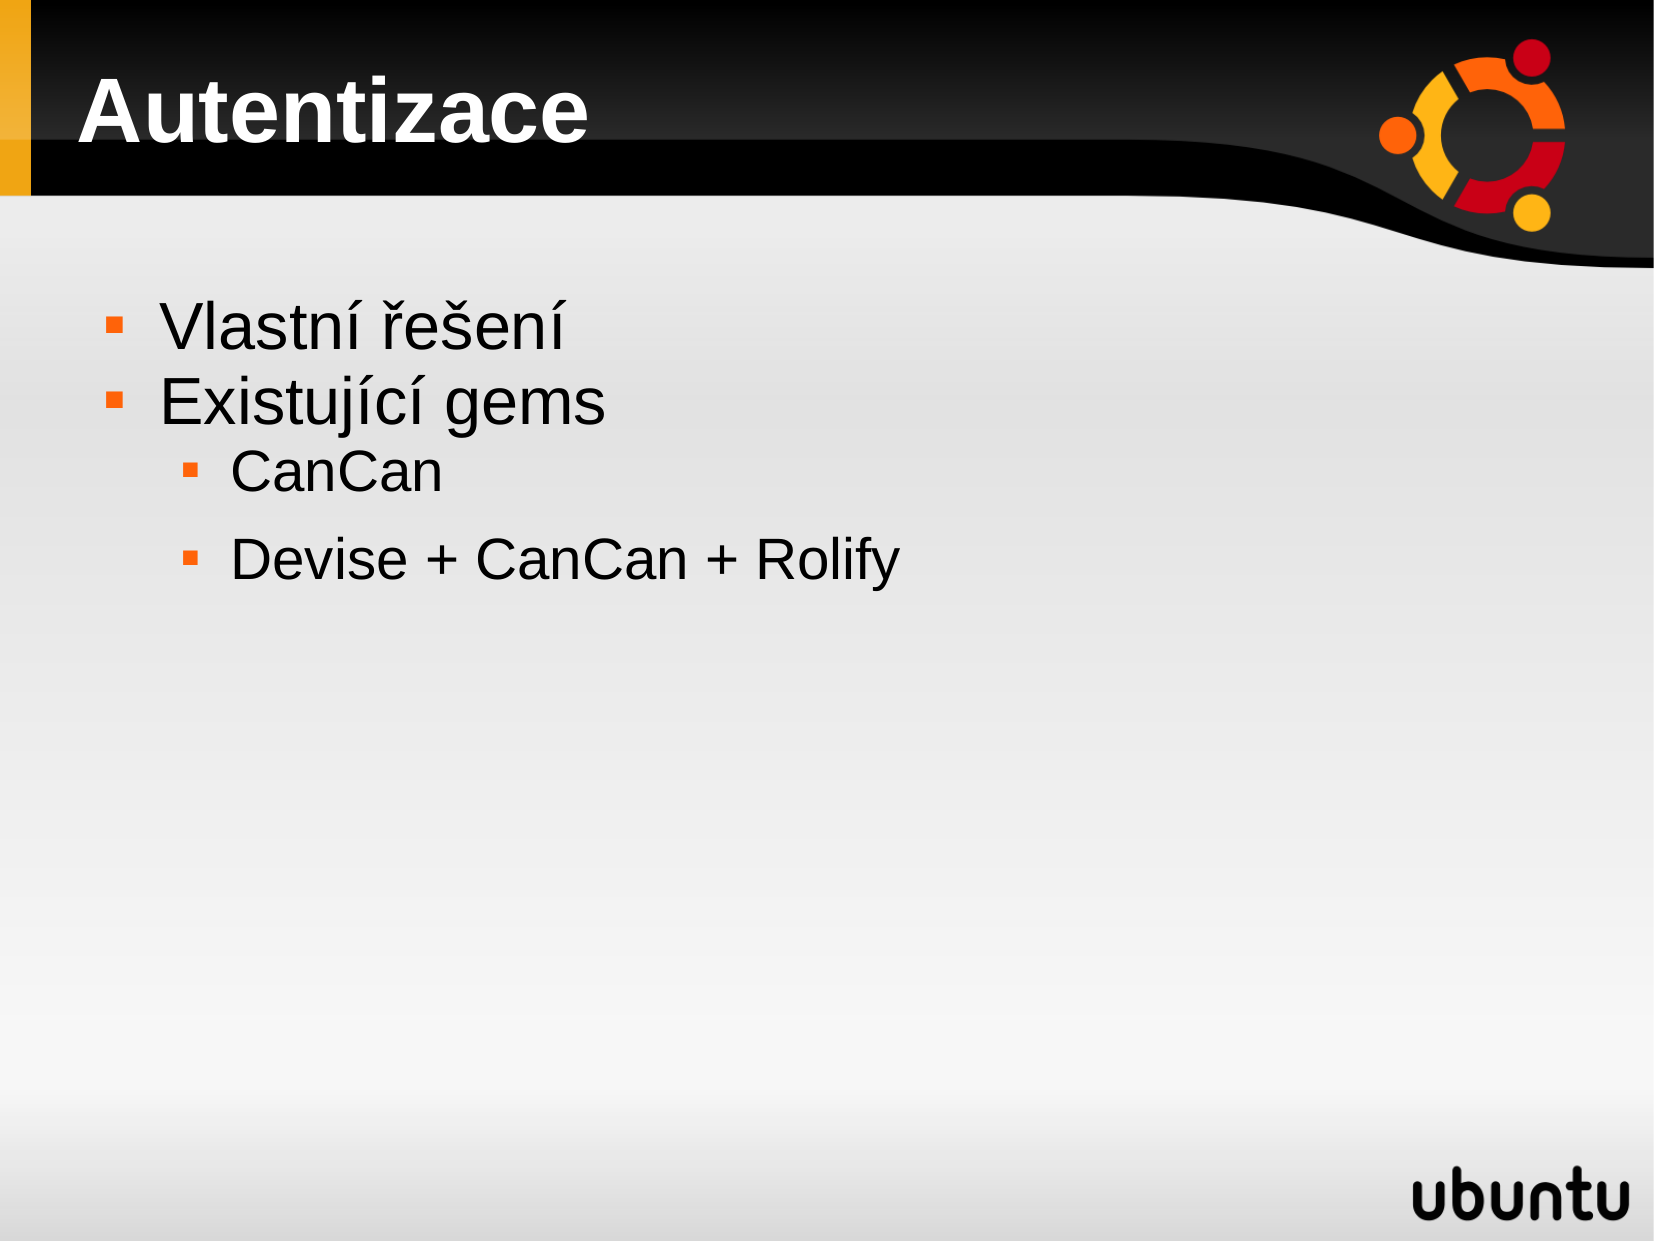

# Autentizace
Vlastní řešení
Existující gems
CanCan
Devise + CanCan + Rolify